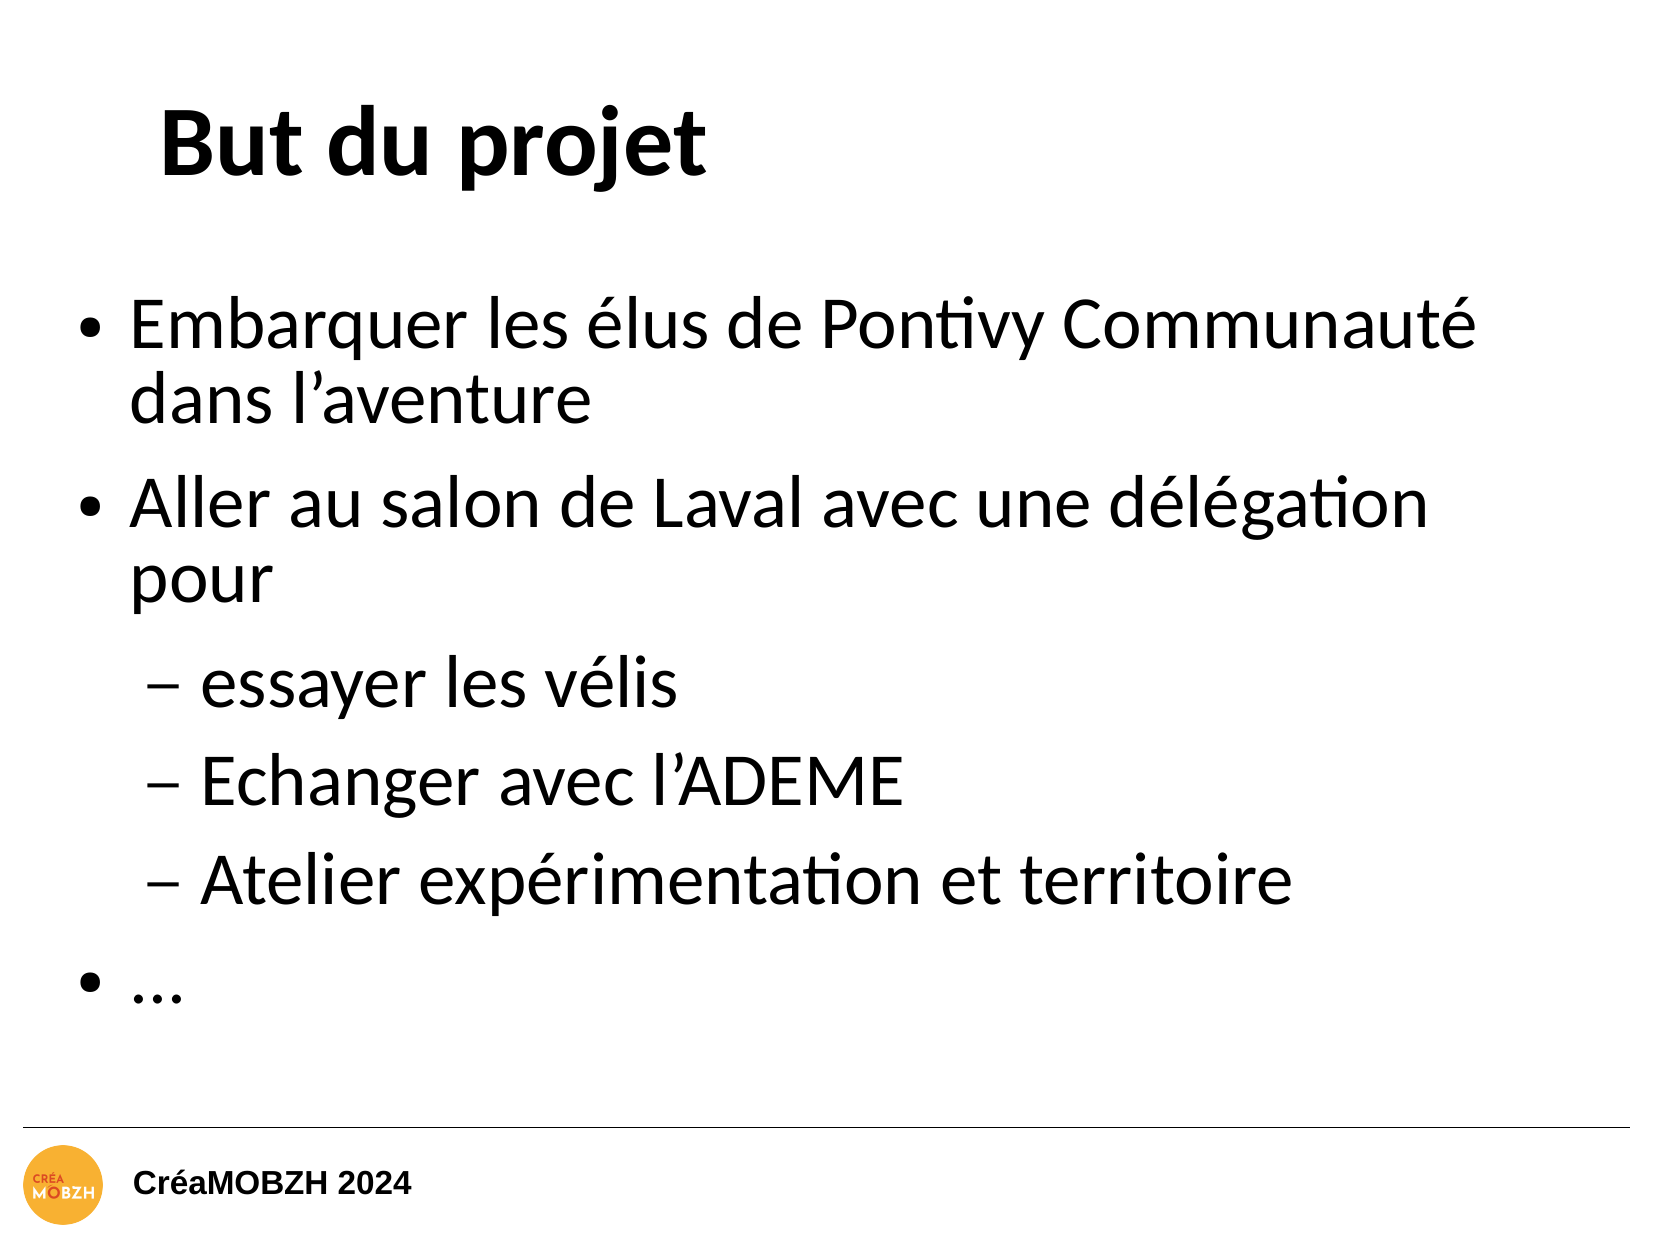

# But du projet
Embarquer les élus de Pontivy Communauté dans l’aventure
Aller au salon de Laval avec une délégation pour
essayer les vélis
Echanger avec l’ADEME
Atelier expérimentation et territoire
...
CréaMOBZH 2024